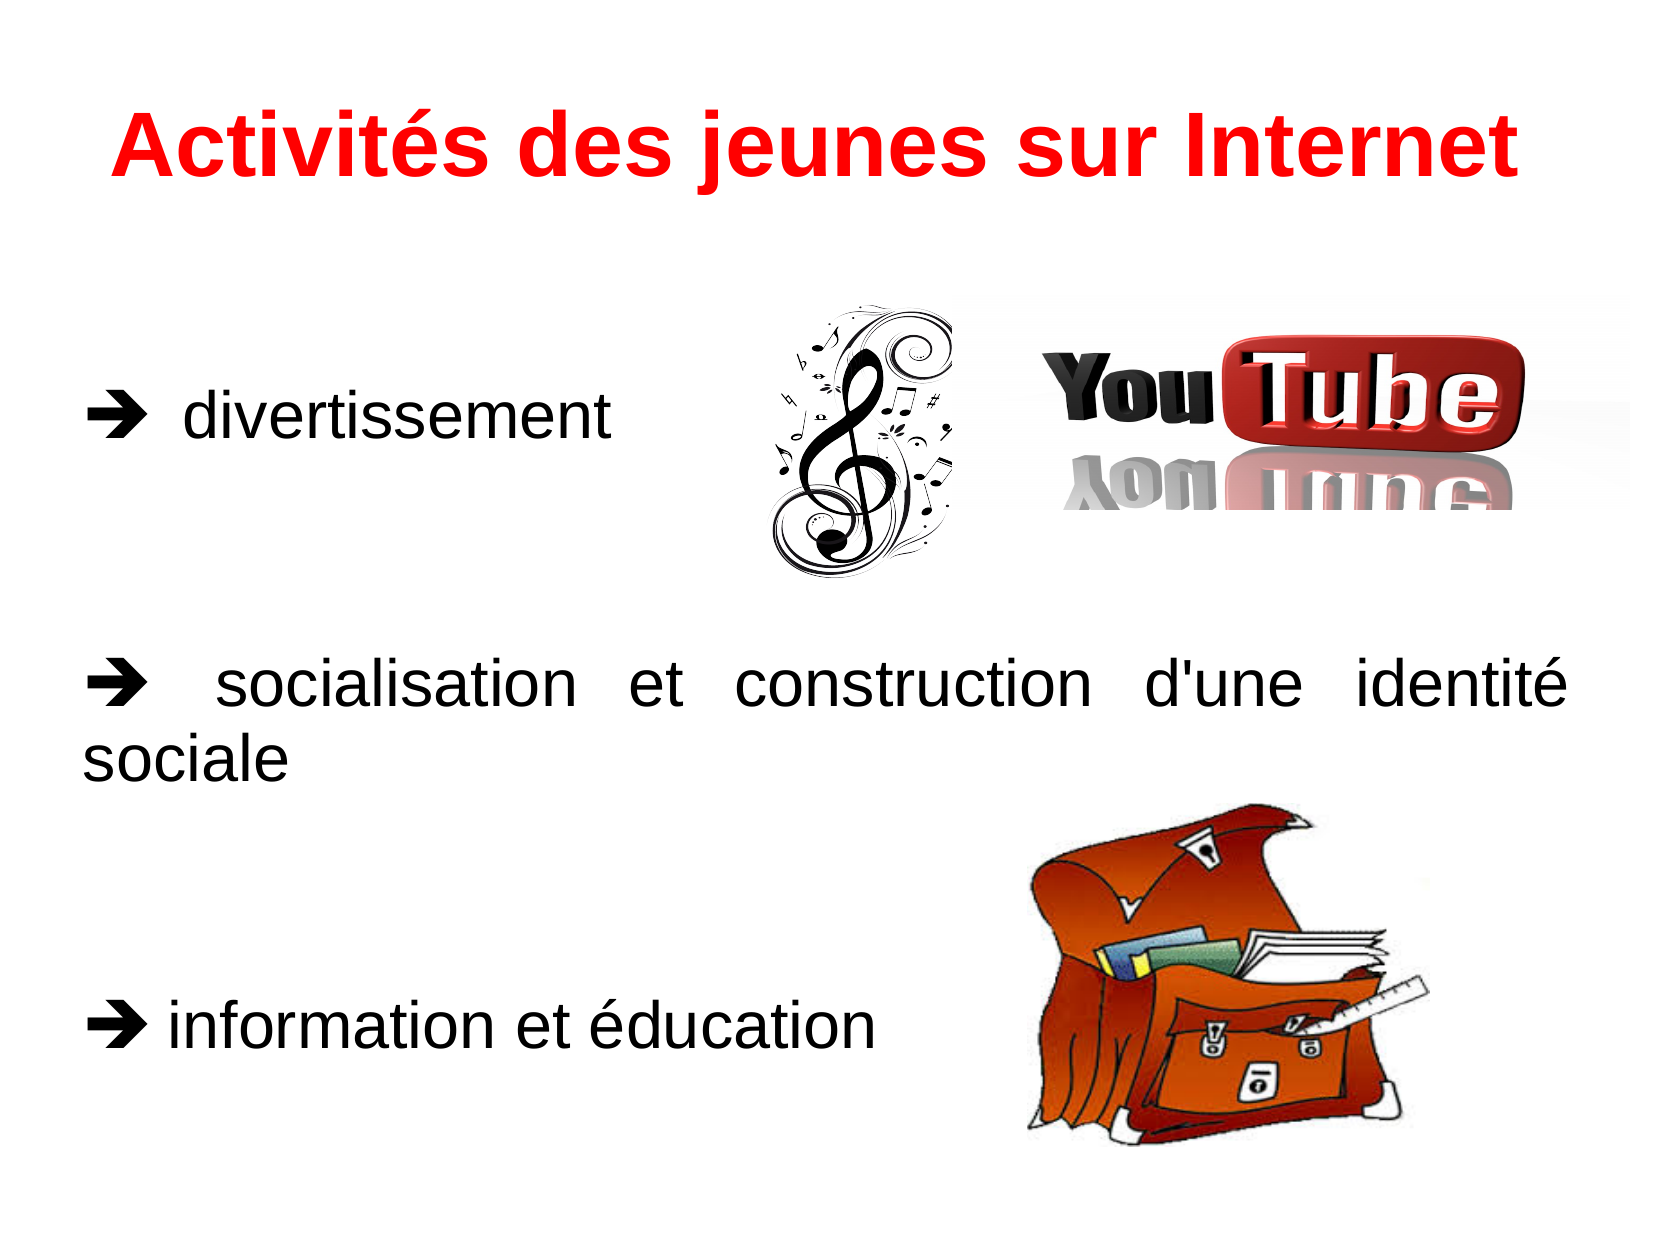

# Activités des jeunes sur Internet
 divertissement
 socialisation et construction d'une identité sociale
 information et éducation